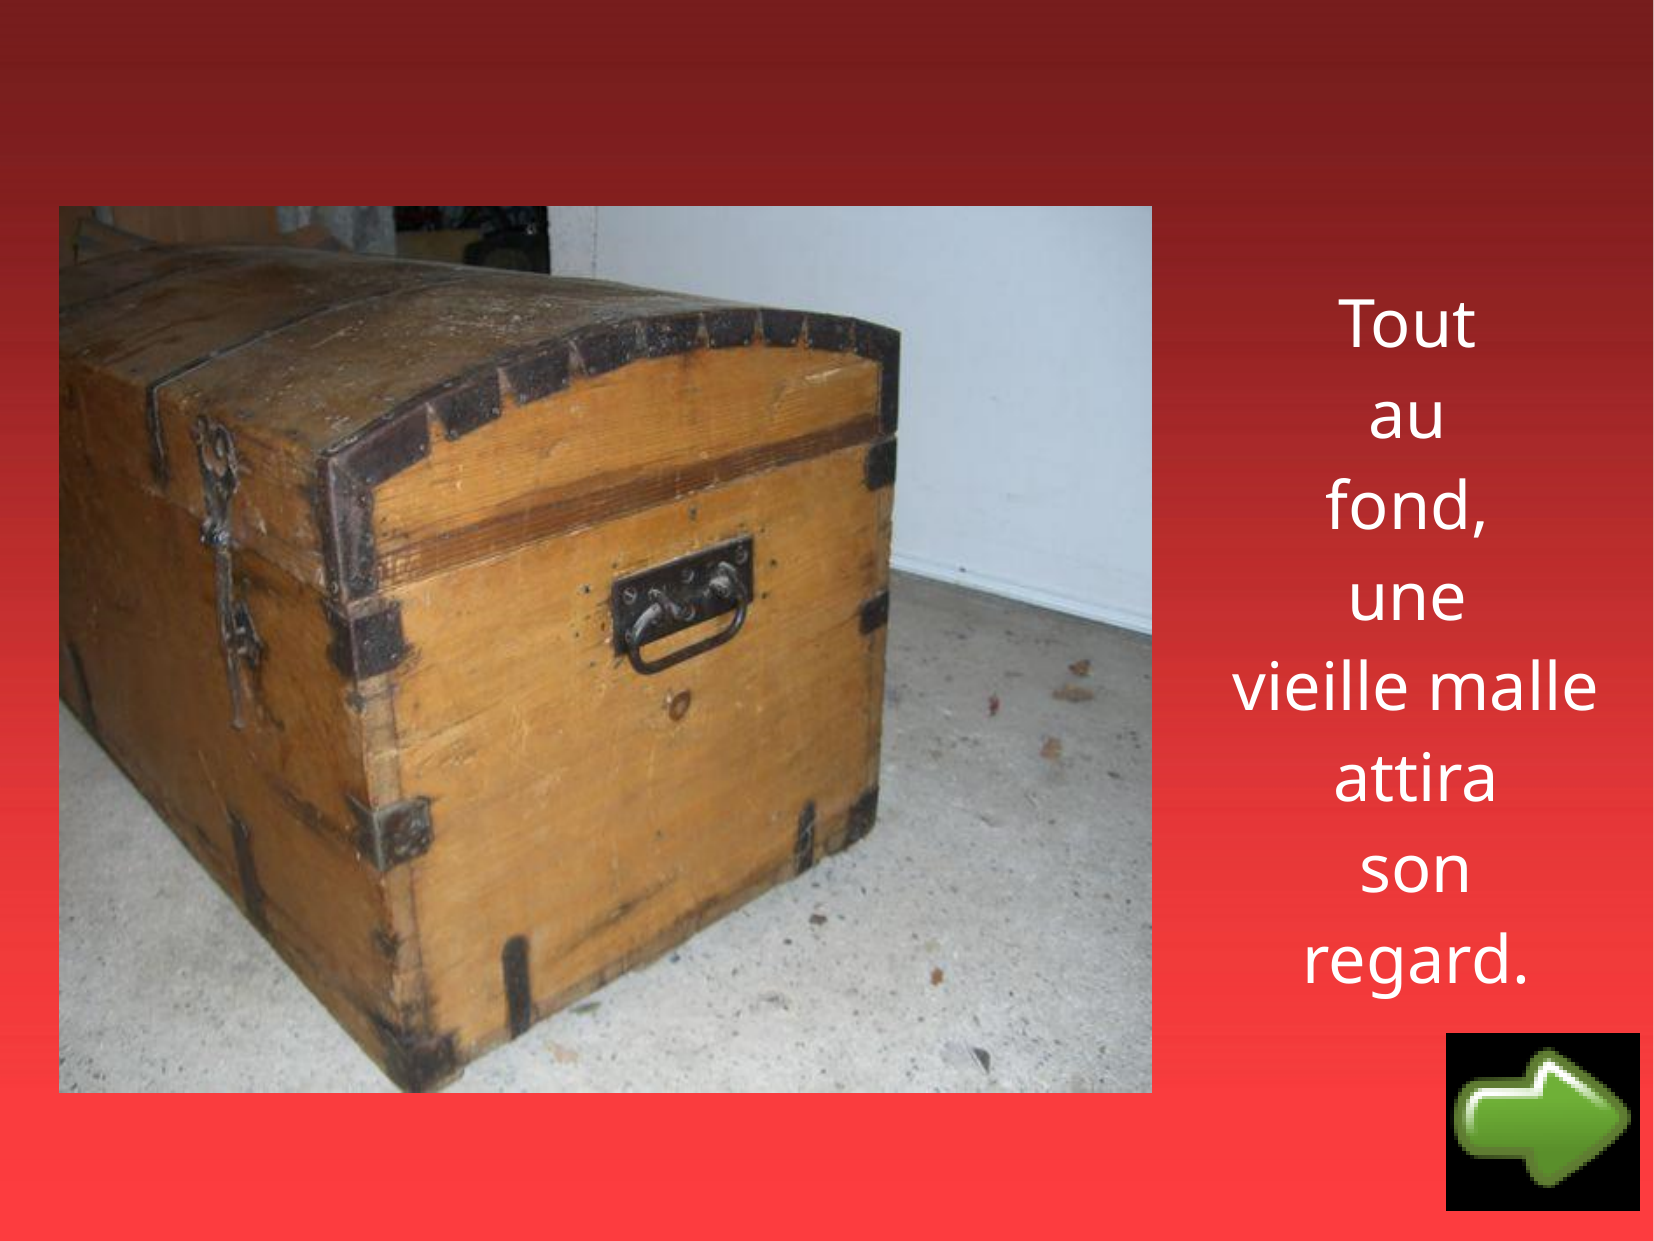

Tout
au
fond,
une
vieille malle
attira
son
regard.